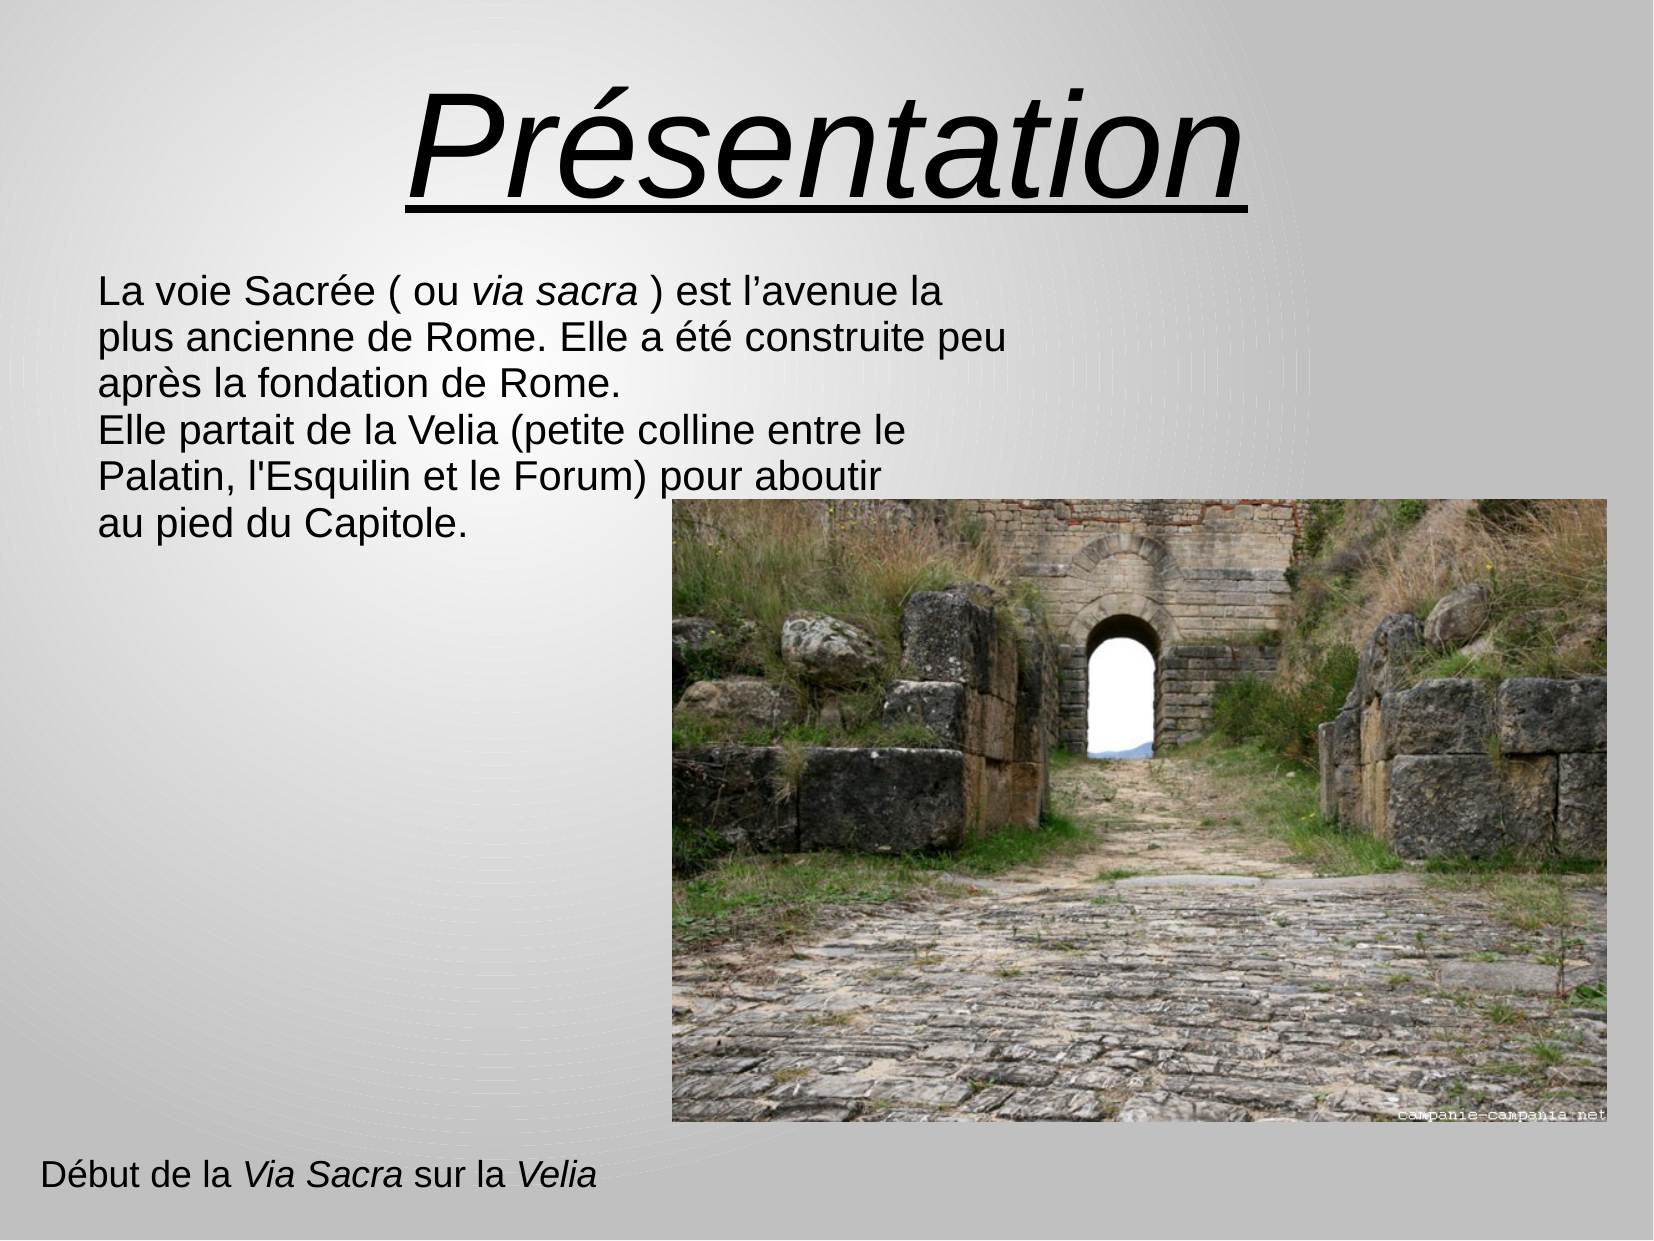

Présentation
La voie Sacrée ( ou via sacra ) est l’avenue la plus ancienne de Rome. Elle a été construite peu après la fondation de Rome.
Elle partait de la Velia (petite colline entre le Palatin, l'Esquilin et le Forum) pour aboutir
au pied du Capitole.
Début de la Via Sacra sur la Velia